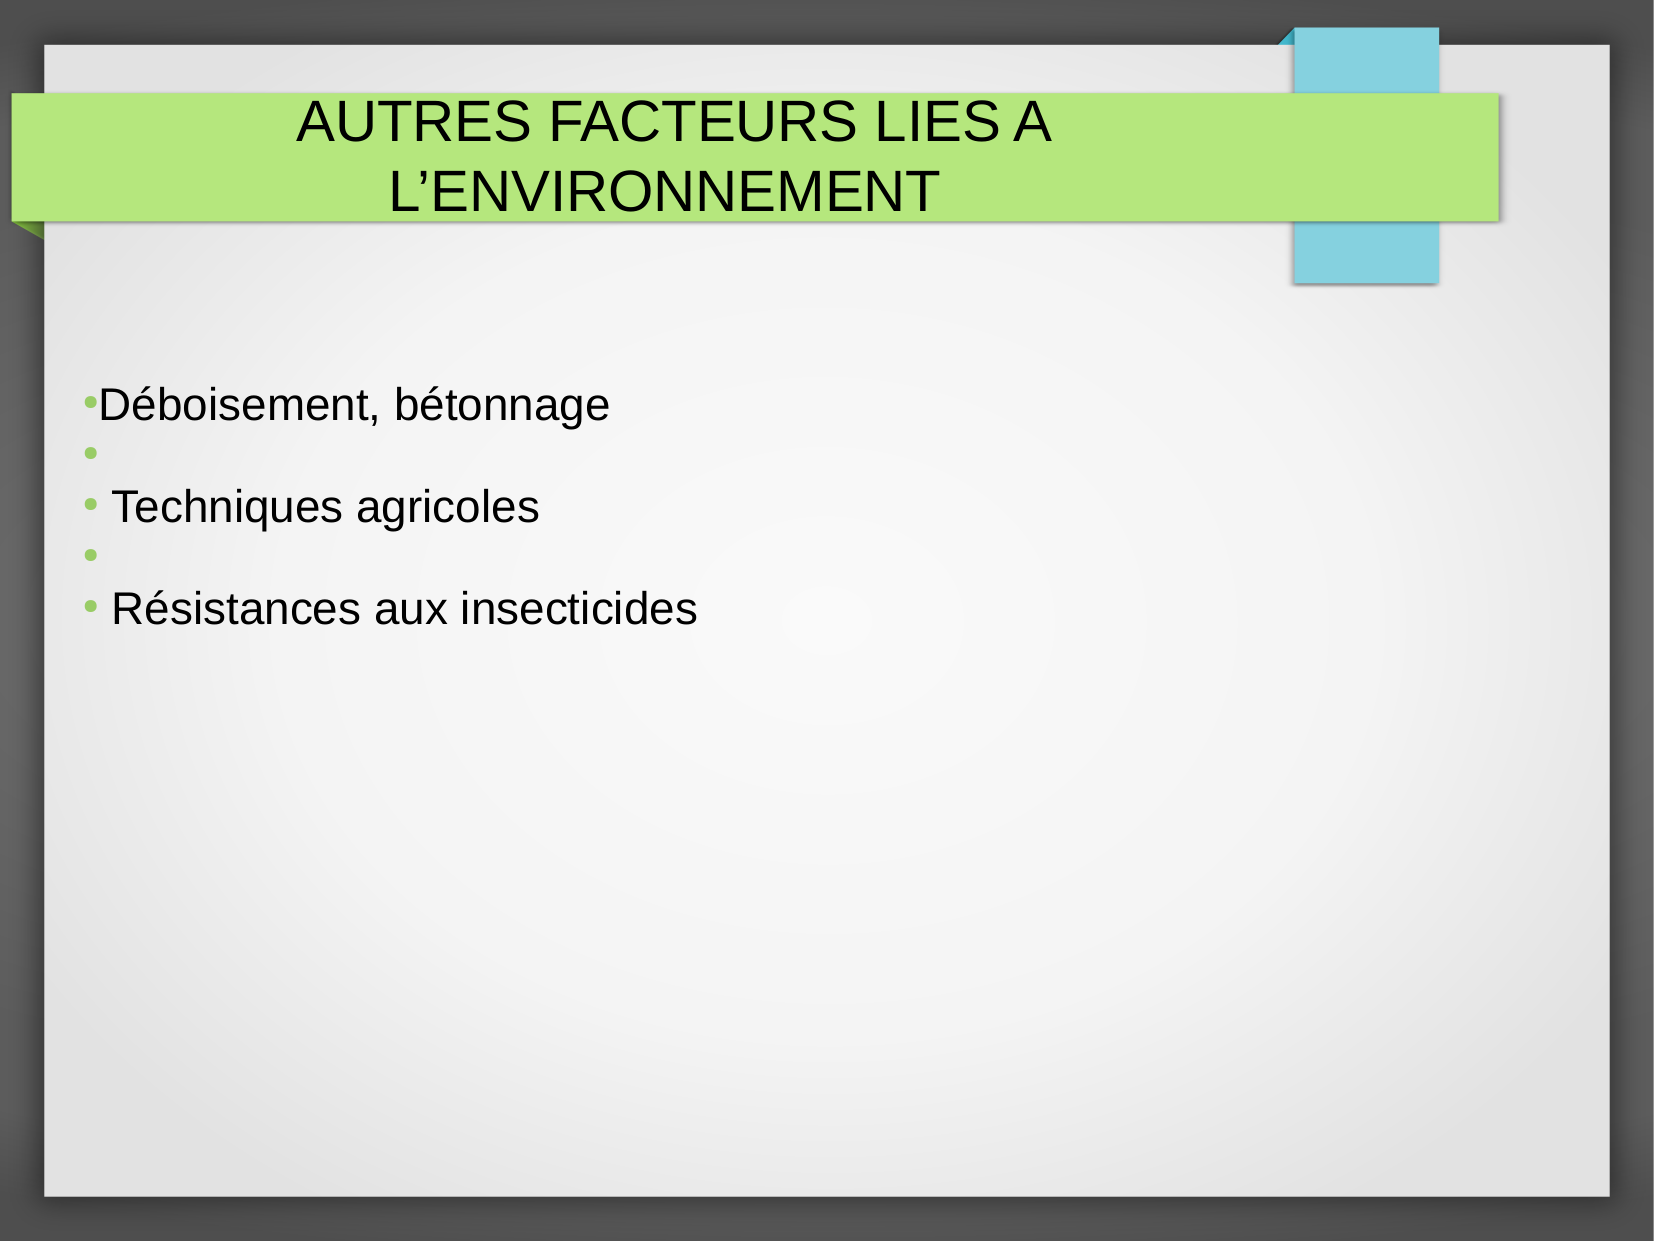

# AUTRES FACTEURS LIES A L’ENVIRONNEMENT
Déboisement, bétonnage
 Techniques agricoles
 Résistances aux insecticides